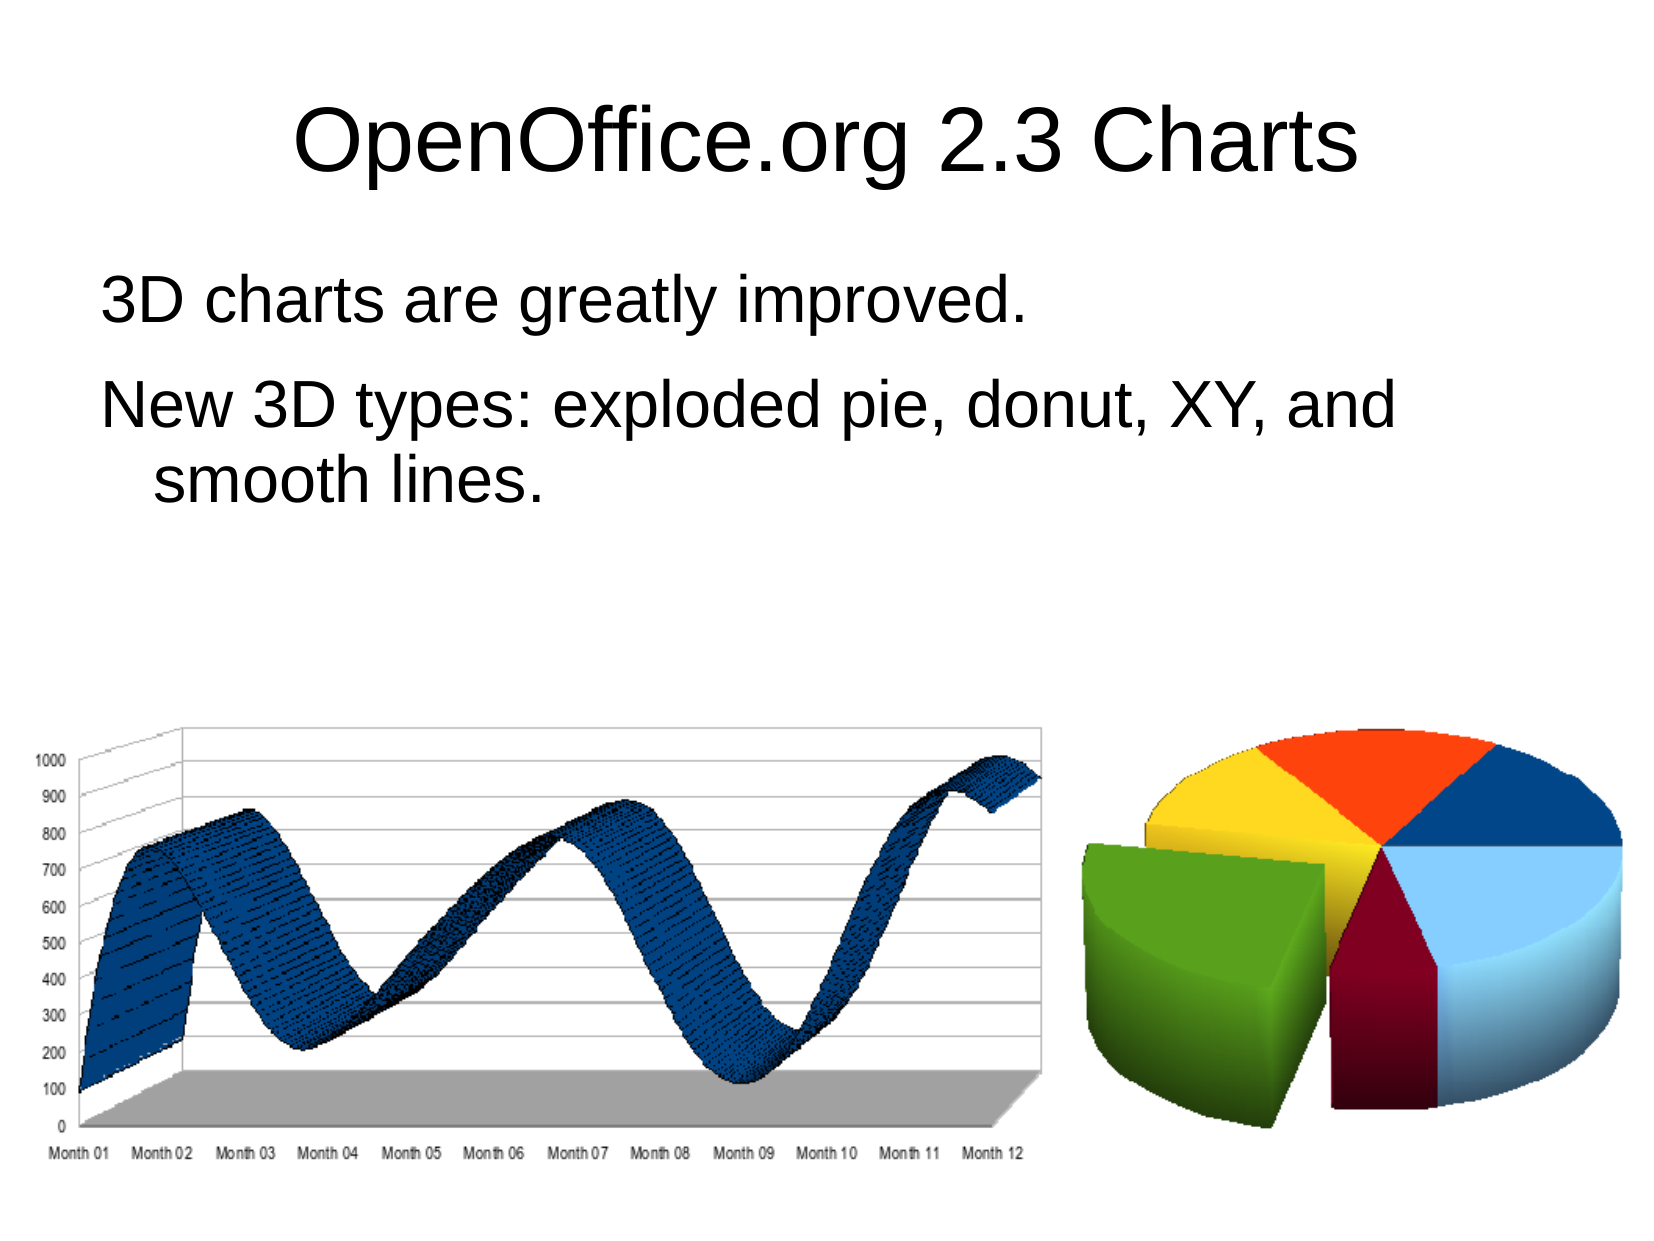

# OpenOffice.org 2.3 Charts
3D charts are greatly improved.
New 3D types: exploded pie, donut, XY, and smooth lines.